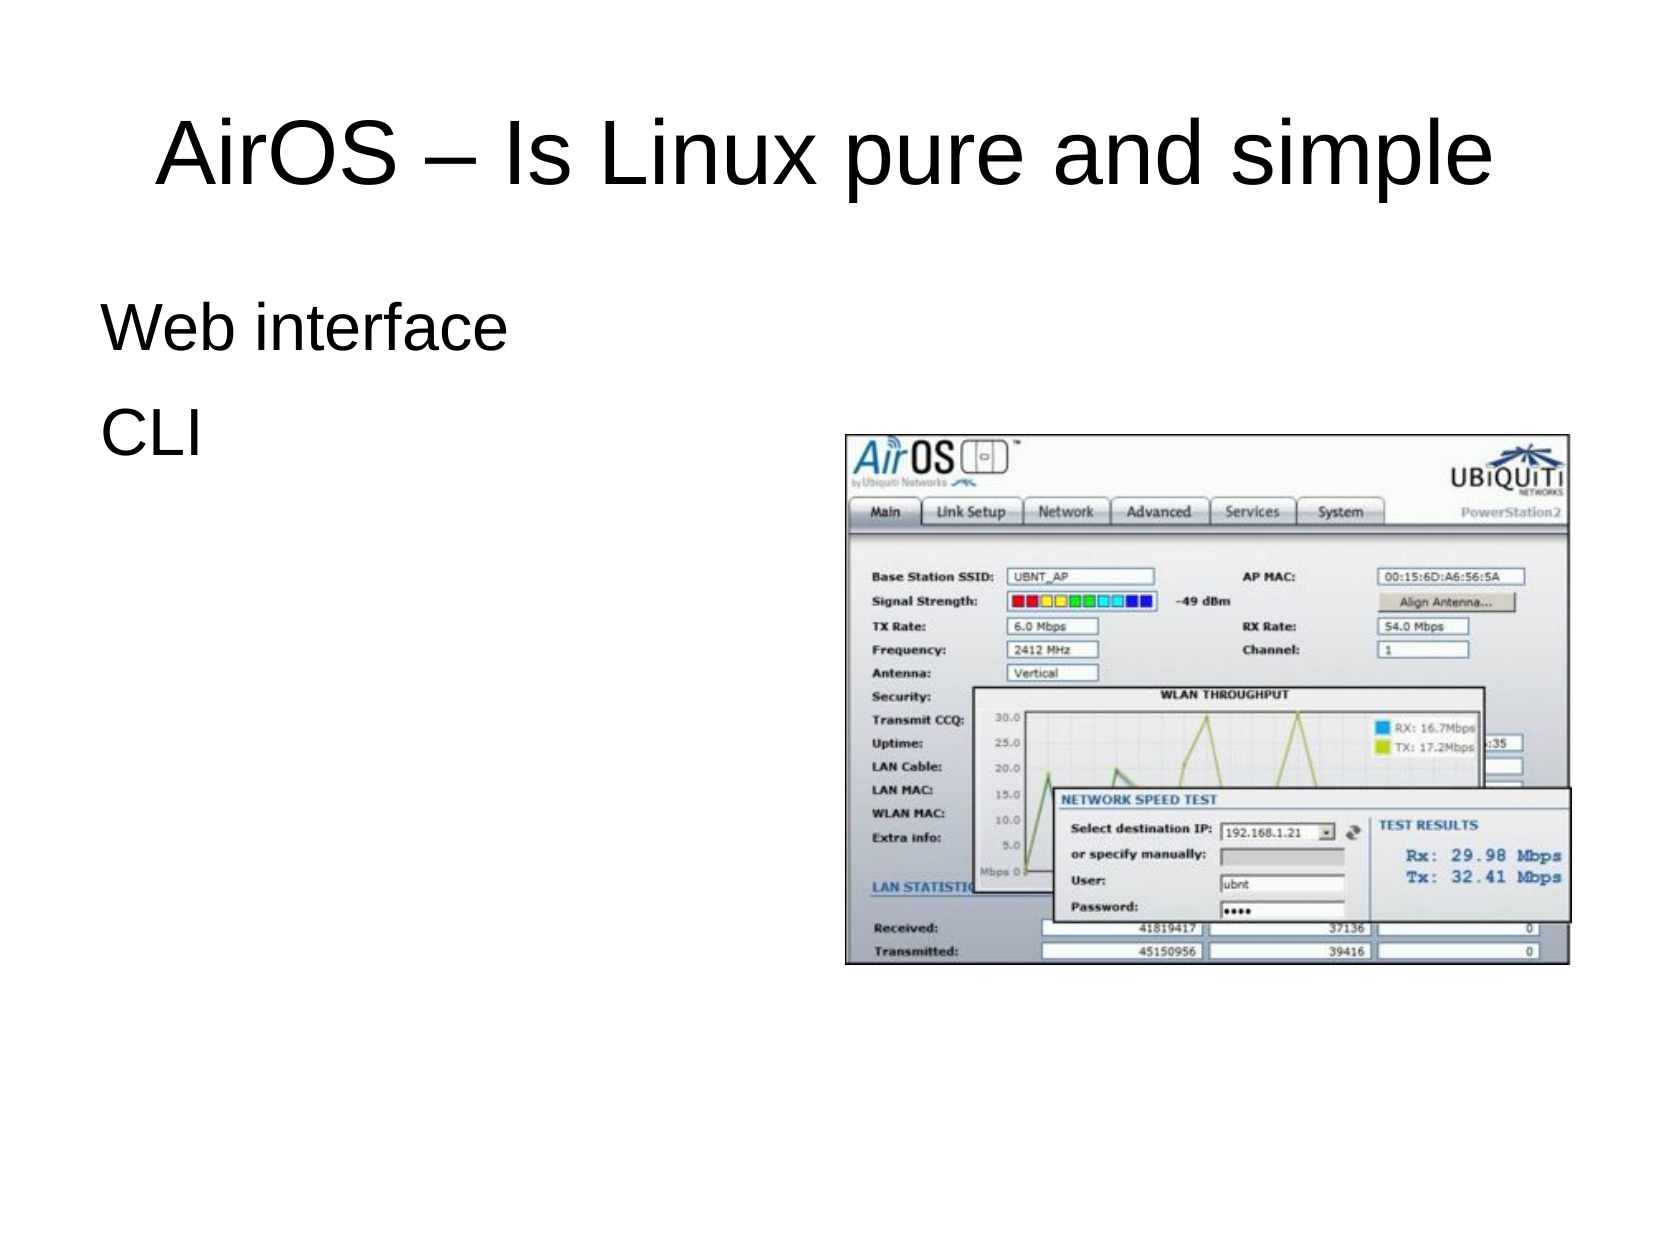

# AirOS – Is Linux pure and simple
Web interface
CLI